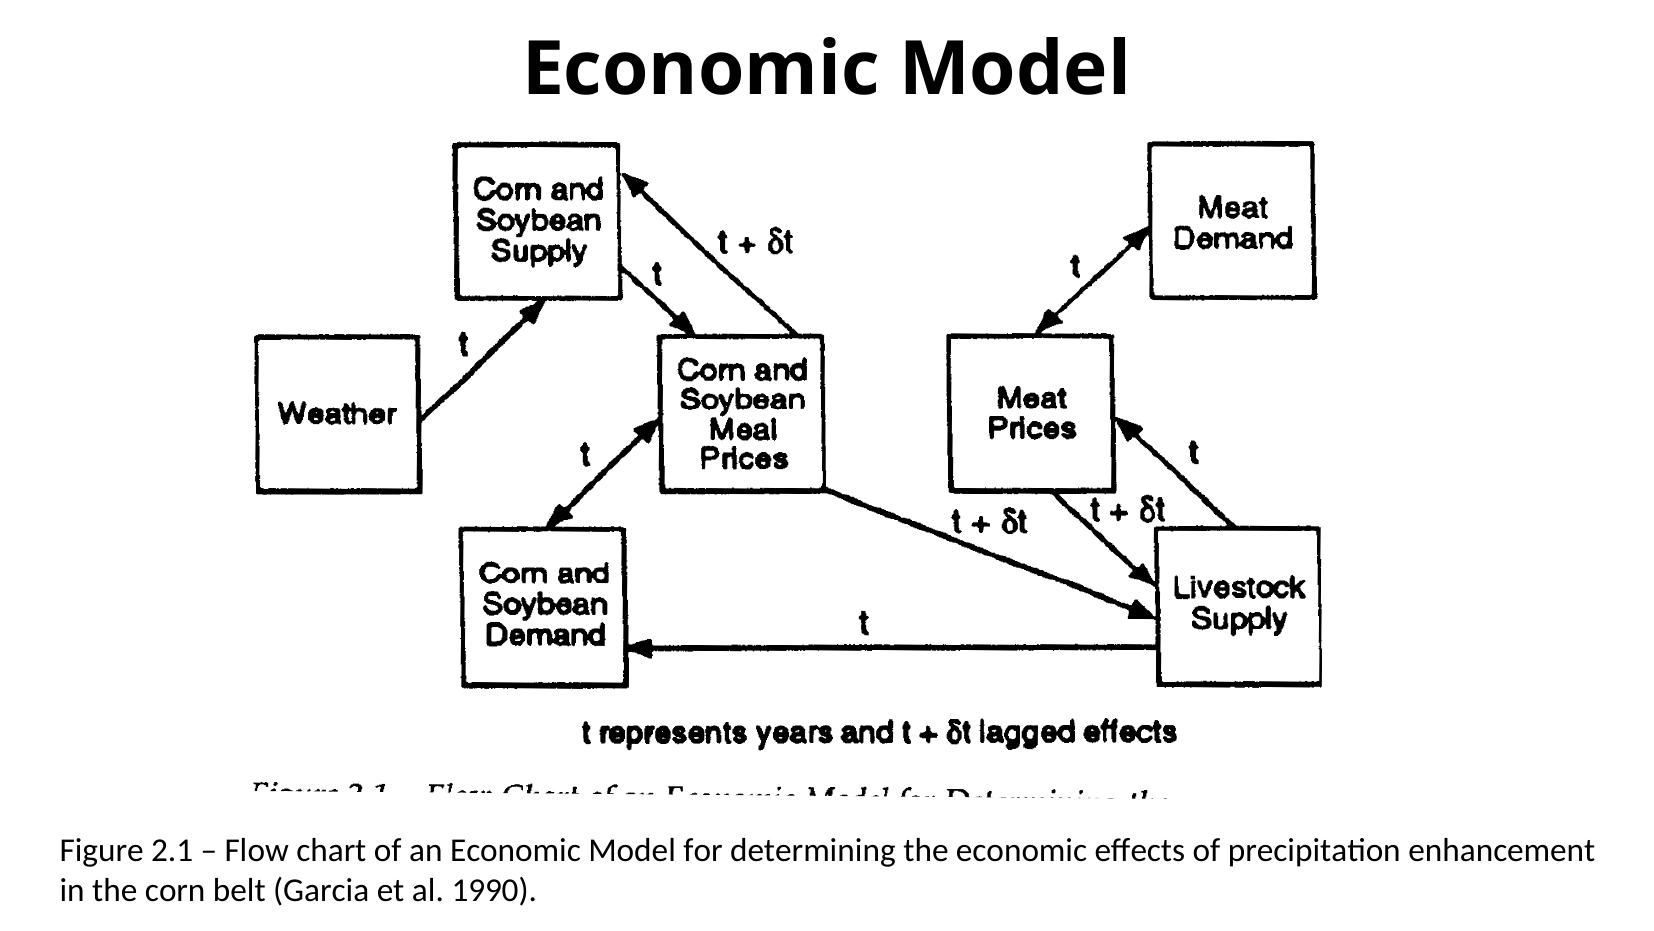

# Economic Model
Figure 2.1 – Flow chart of an Economic Model for determining the economic effects of precipitation enhancement in the corn belt (Garcia et al. 1990).